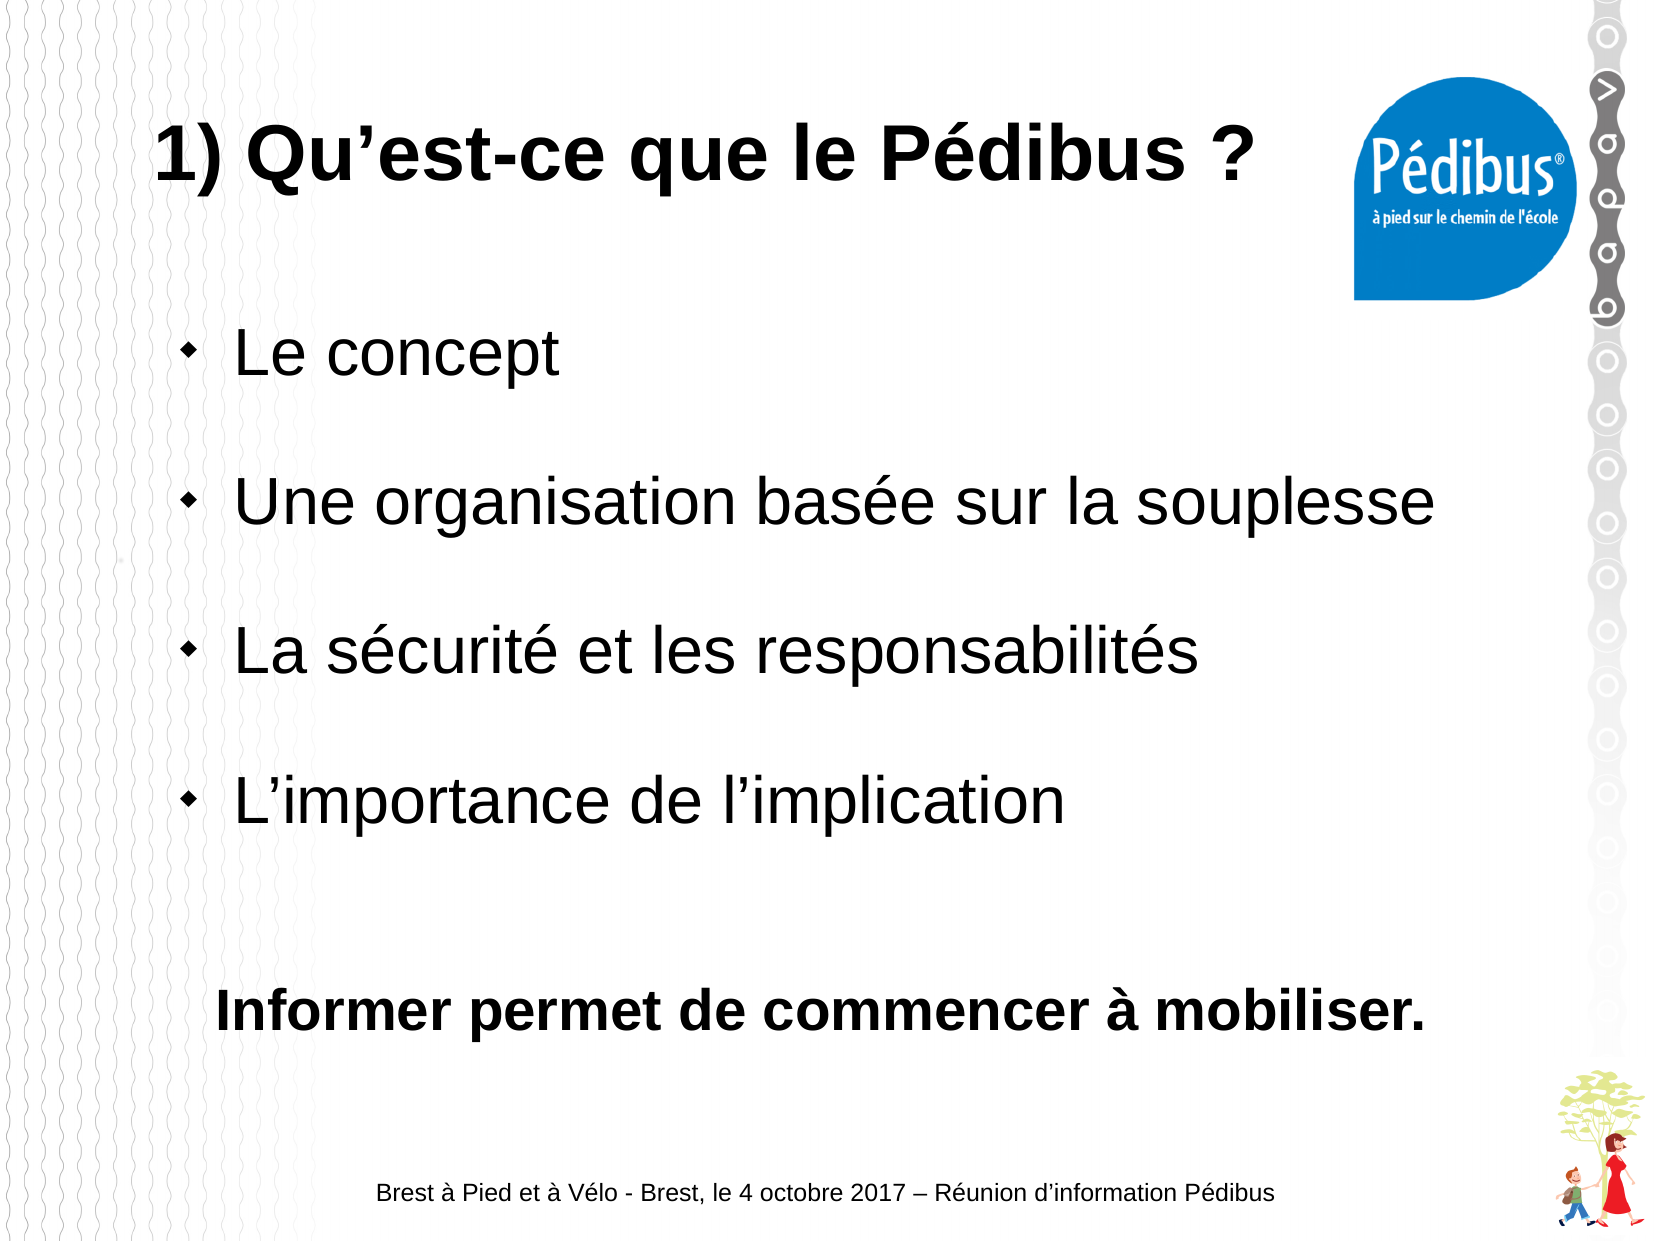

# 1) Qu’est-ce que le Pédibus ?
 Le concept
 Une organisation basée sur la souplesse
 La sécurité et les responsabilités
 L’importance de l’implication
Informer permet de commencer à mobiliser.
Brest à Pied et à Vélo - Brest, le 4 octobre 2017 – Réunion d’information Pédibus